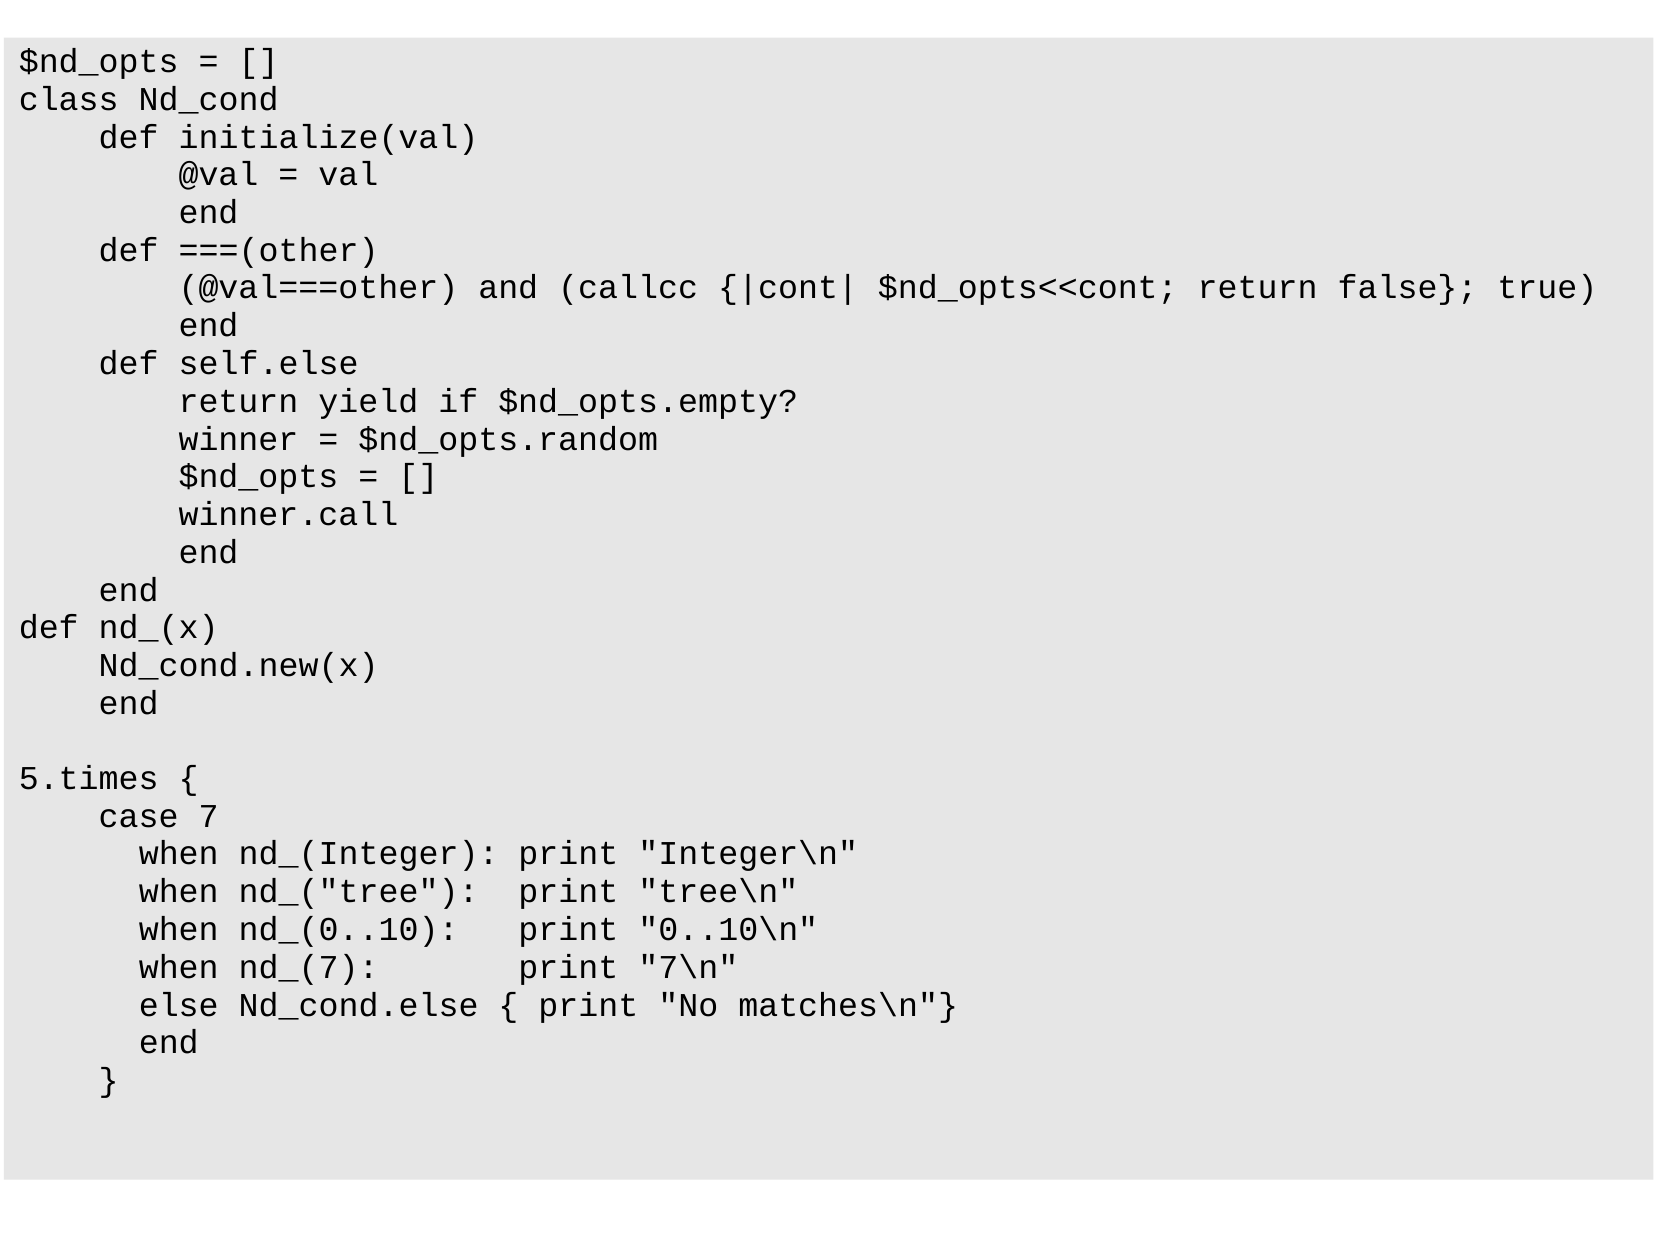

$nd_opts = []
class Nd_cond
 def initialize(val)
 @val = val
 end
 def ===(other)
 (@val===other) and (callcc {|cont| $nd_opts<<cont; return false}; true)
 end
 def self.else
 return yield if $nd_opts.empty?
 winner = $nd_opts.random
 $nd_opts = []
 winner.call
 end
 end
def nd_(x)
 Nd_cond.new(x)
 end
5.times {
 case 7
 when nd_(Integer): print "Integer\n"
 when nd_("tree"): print "tree\n"
 when nd_(0..10): print "0..10\n"
 when nd_(7): print "7\n"
 else Nd_cond.else { print "No matches\n"}
 end
 }